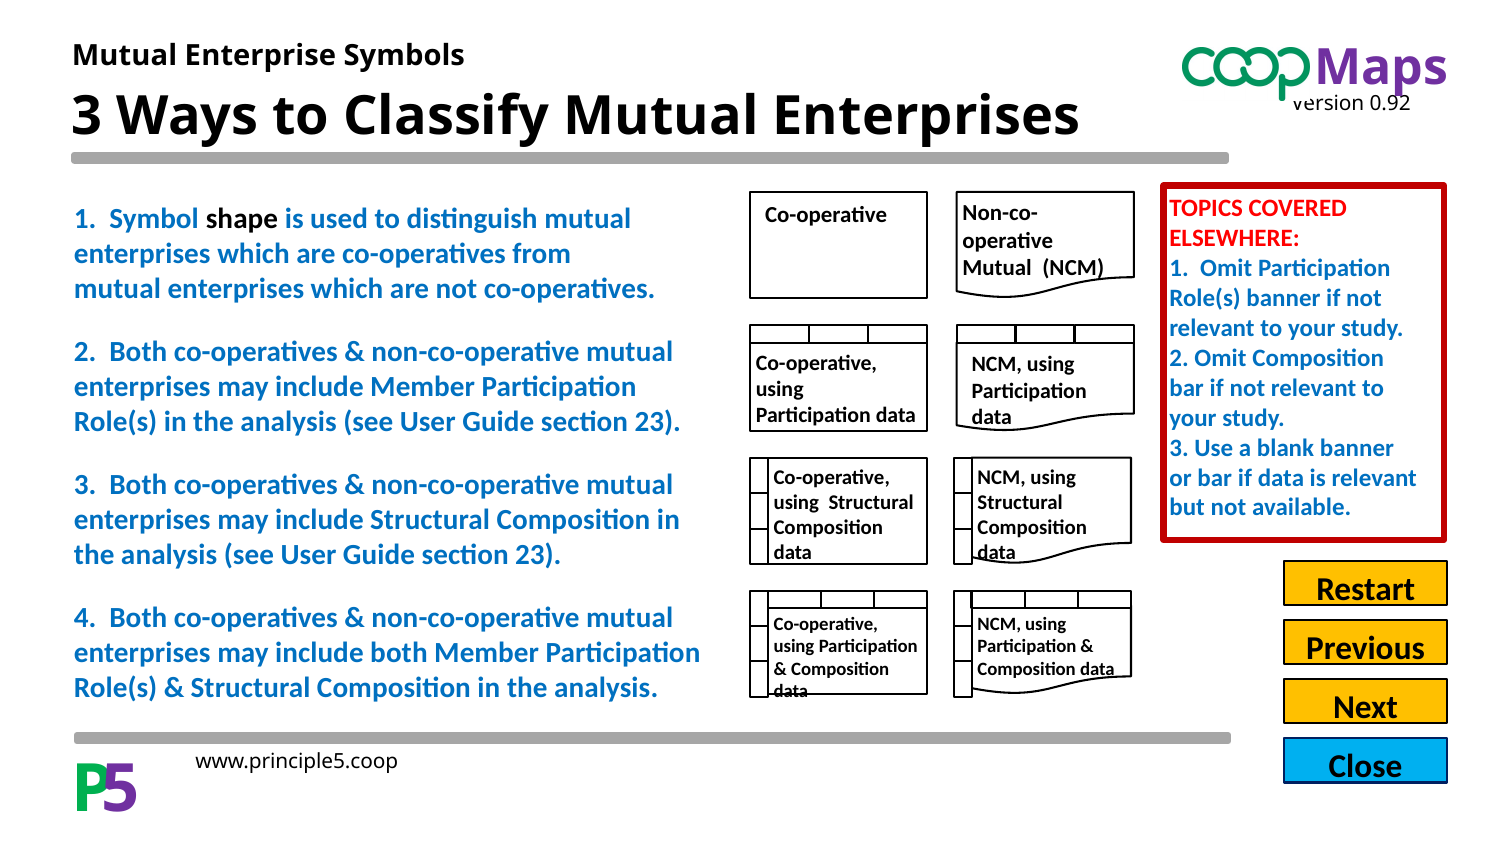

Maps
Version 0.92
Mutual Enterprise Symbols
3 Ways to Classify Mutual Enterprises
TOPICS COVERED
ELSEWHERE:
1. Omit Participation
Role(s) banner if not
relevant to your study.
2. Omit Composition
bar if not relevant to
your study.
3. Use a blank banner
or bar if data is relevant but not available.
1. Symbol shape is used to distinguish mutual
enterprises which are co-operatives from
mutual enterprises which are not co-operatives.
Co-operative
Non-co-operative Mutual (NCM)
2. Both co-operatives & non-co-operative mutual enterprises may include Member Participation Role(s) in the analysis (see User Guide section 23).
Co-operative, using Participation data
NCM, using Participation data
3. Both co-operatives & non-co-operative mutual enterprises may include Structural Composition in the analysis (see User Guide section 23).
Co-operative, using Structural Composition data
NCM, using Structural Composition data
Restart
4. Both co-operatives & non-co-operative mutual enterprises may include both Member Participation Role(s) & Structural Composition in the analysis.
Co-operative, using Participation & Composition data
NCM, using Participation & Composition data
Previous
Next
P
5
 www.principle5.coop
Close